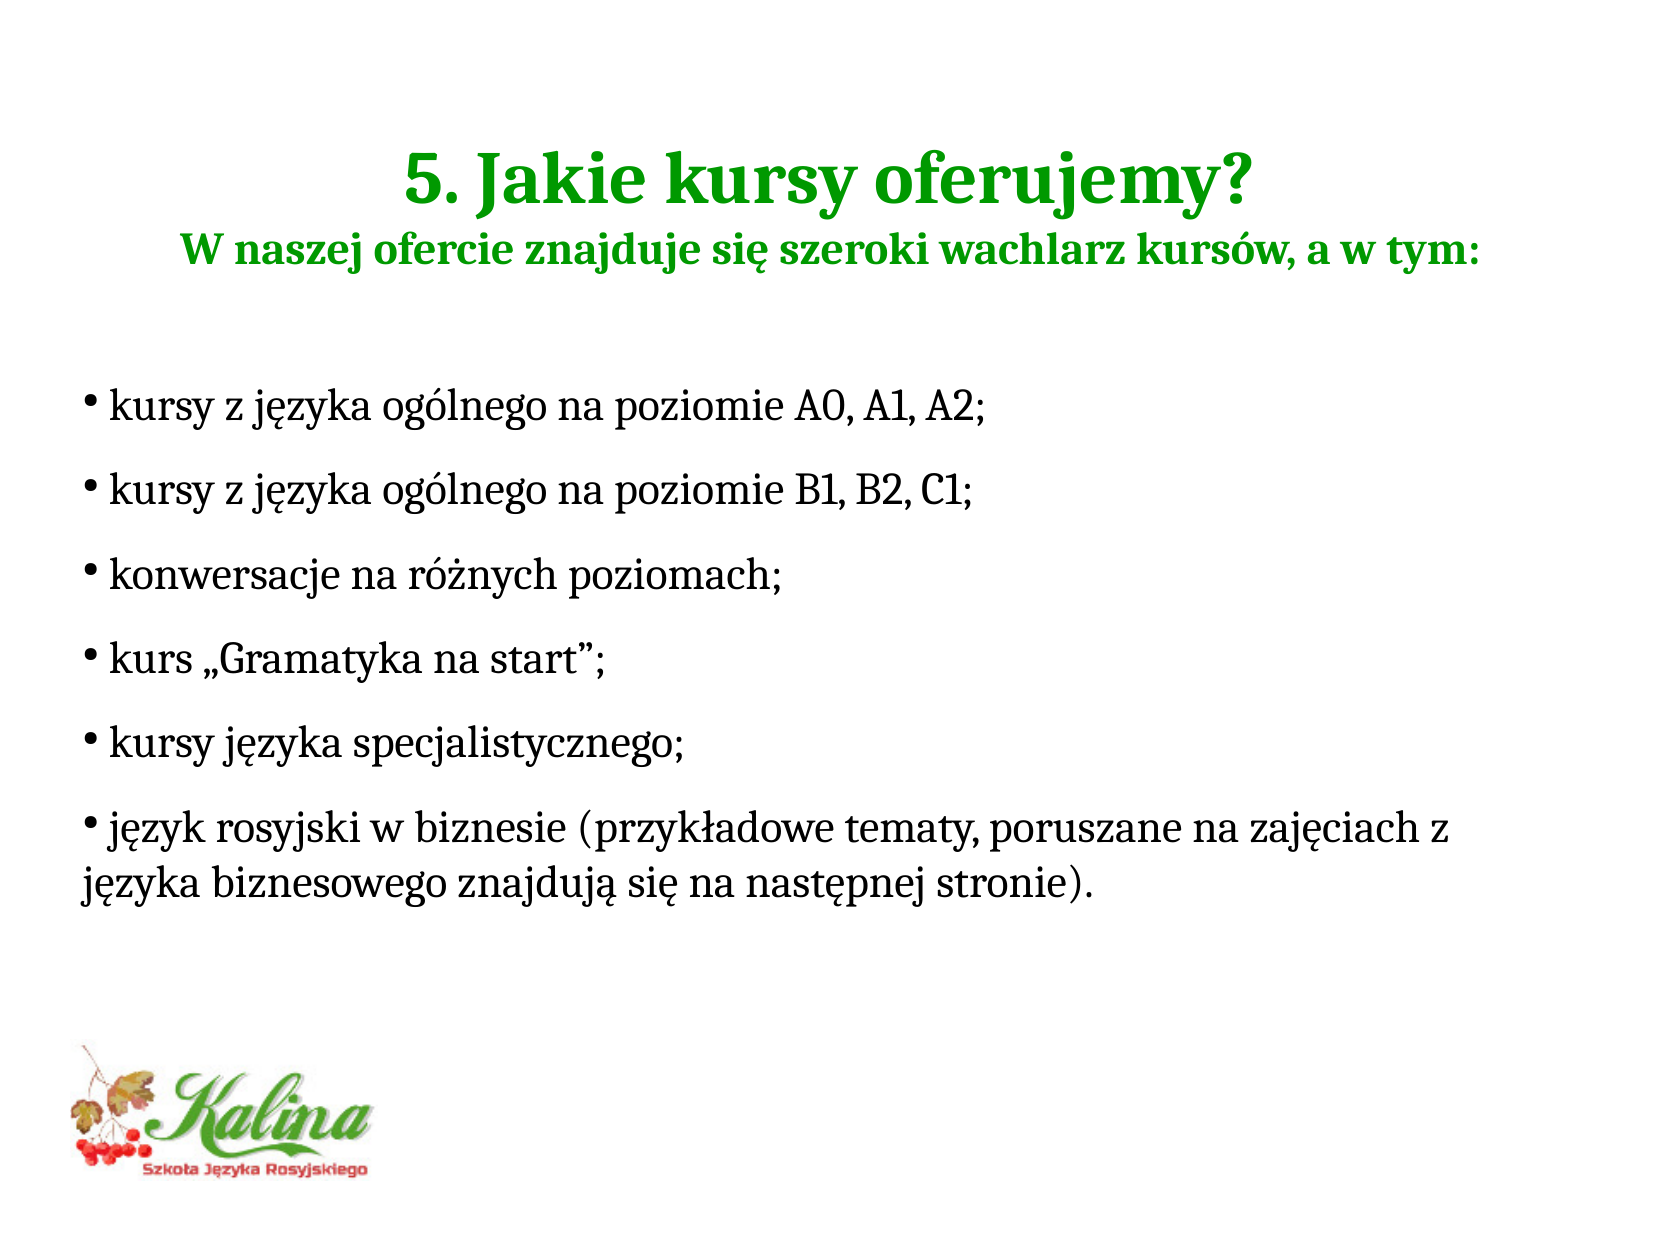

5. Jakie kursy oferujemy?
W naszej ofercie znajduje się szeroki wachlarz kursów, a w tym:
# kursy z języka ogólnego na poziomie A0, A1, A2;
 kursy z języka ogólnego na poziomie B1, B2, C1;
 konwersacje na różnych poziomach;
 kurs „Gramatyka na start”;
 kursy języka specjalistycznego;
 język rosyjski w biznesie (przykładowe tematy, poruszane na zajęciach z języka biznesowego znajdują się na następnej stronie).